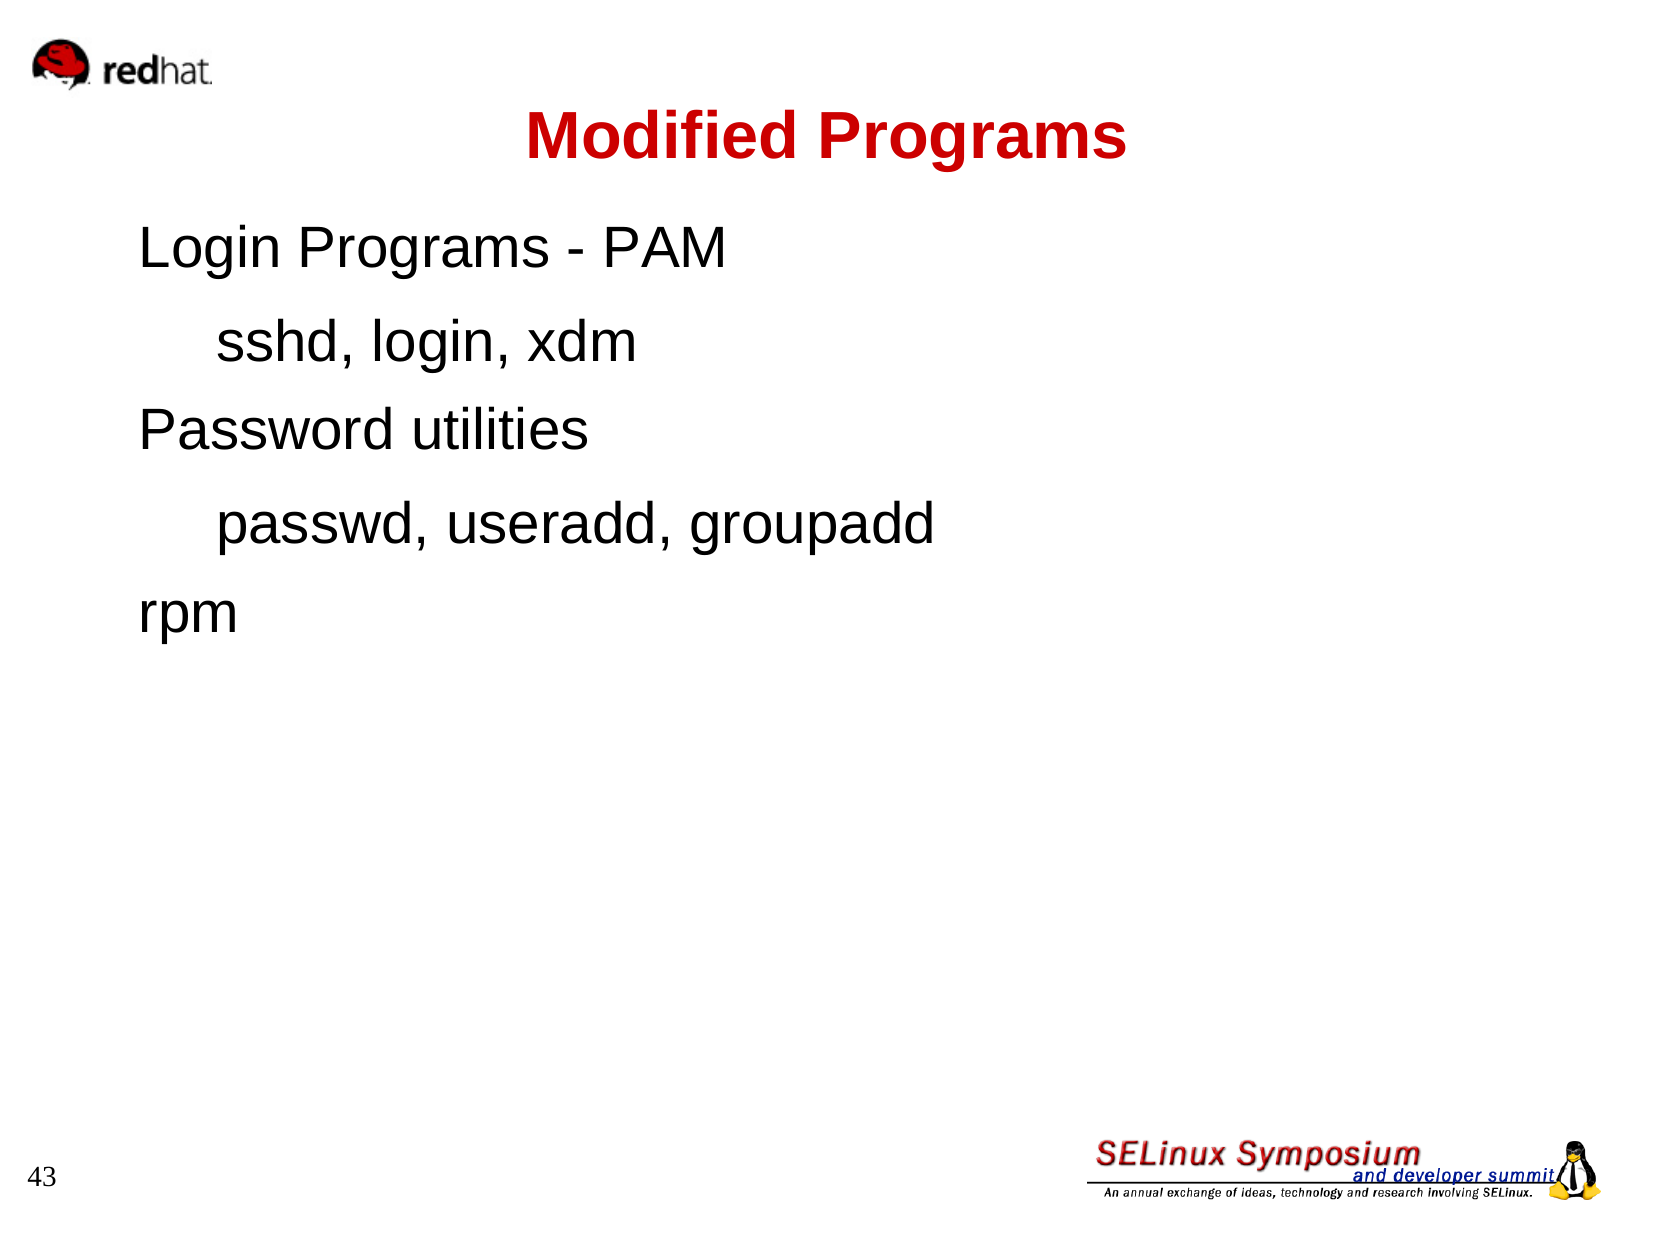

# Modified Programs
Login Programs - PAM
sshd, login, xdm
Password utilities
passwd, useradd, groupadd
rpm